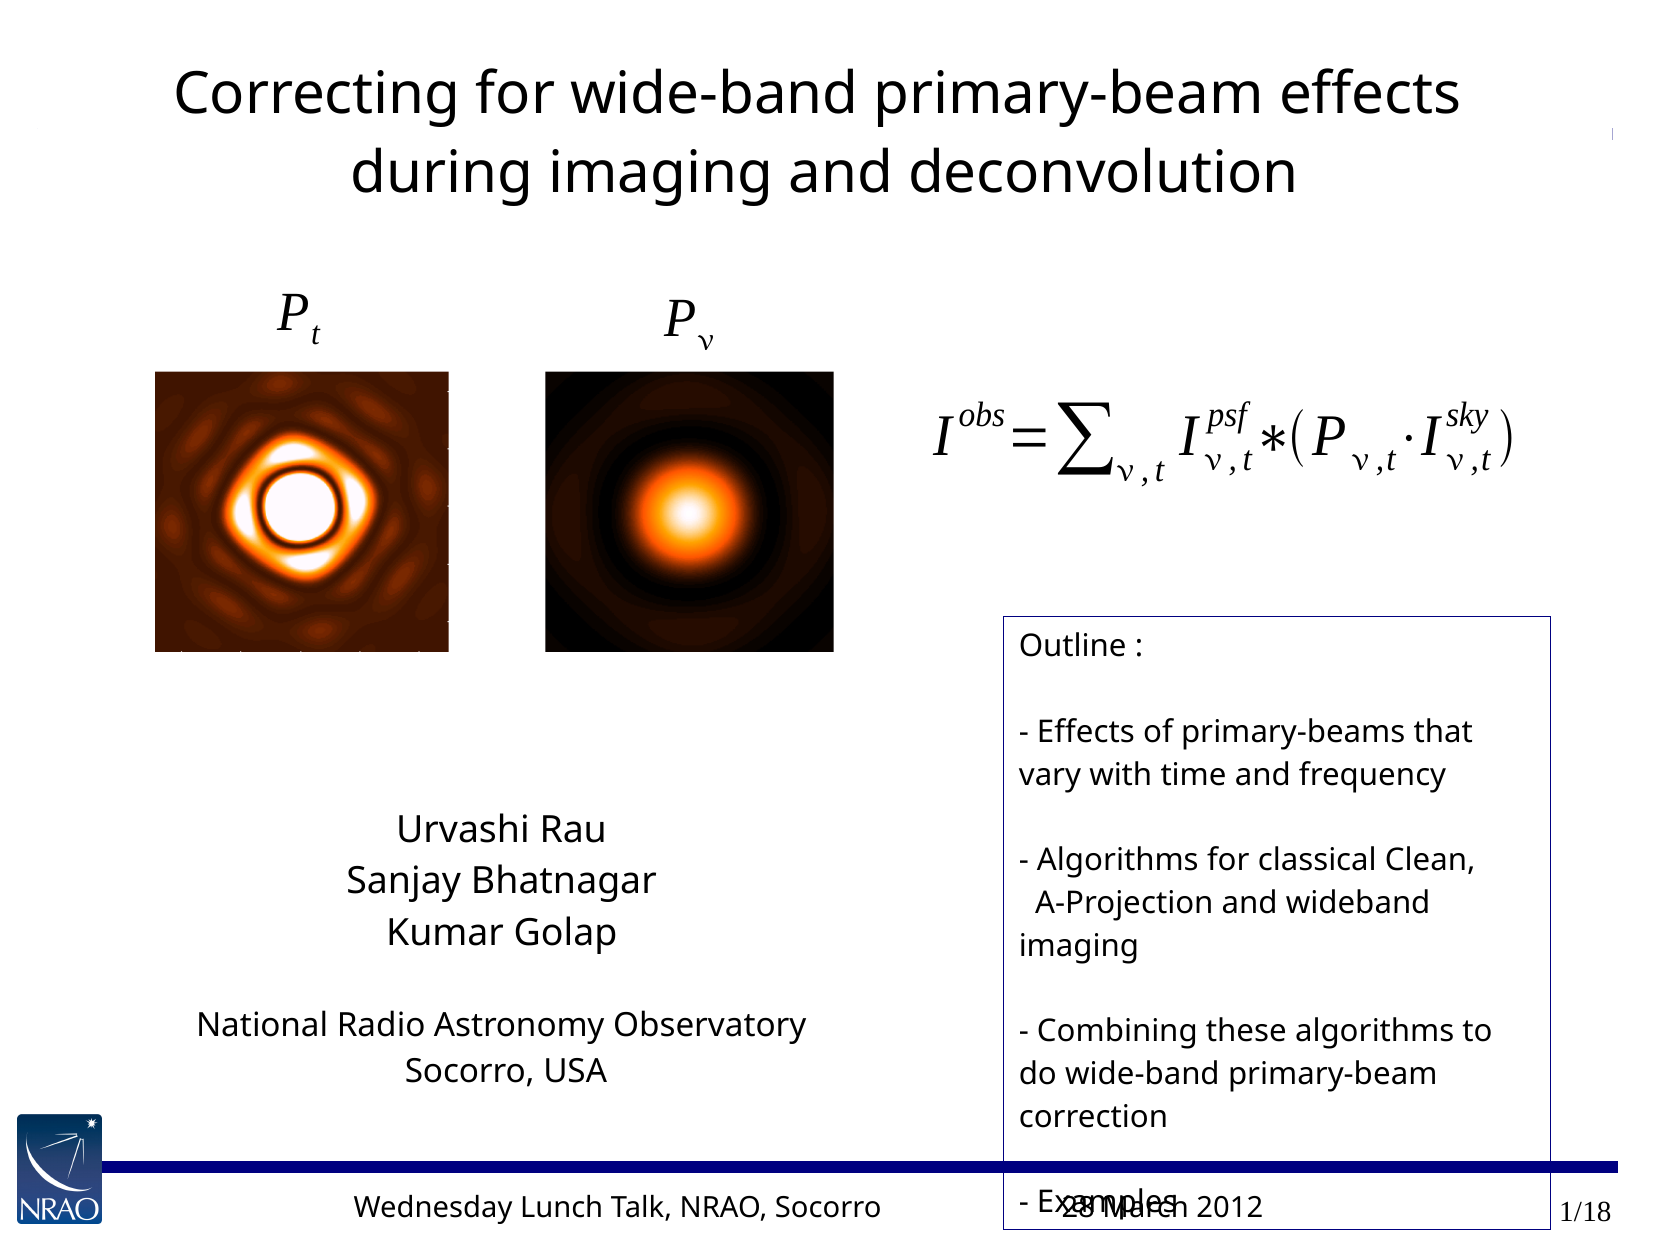

# Correcting for wide-band primary-beam effects during imaging and deconvolution
Outline :
- Effects of primary-beams that vary with time and frequency
- Algorithms for classical Clean,
 A-Projection and wideband imaging
- Combining these algorithms to do wide-band primary-beam correction
- Examples
Urvashi Rau
Sanjay Bhatnagar
Kumar Golap
National Radio Astronomy Observatory
 Socorro, USA
1